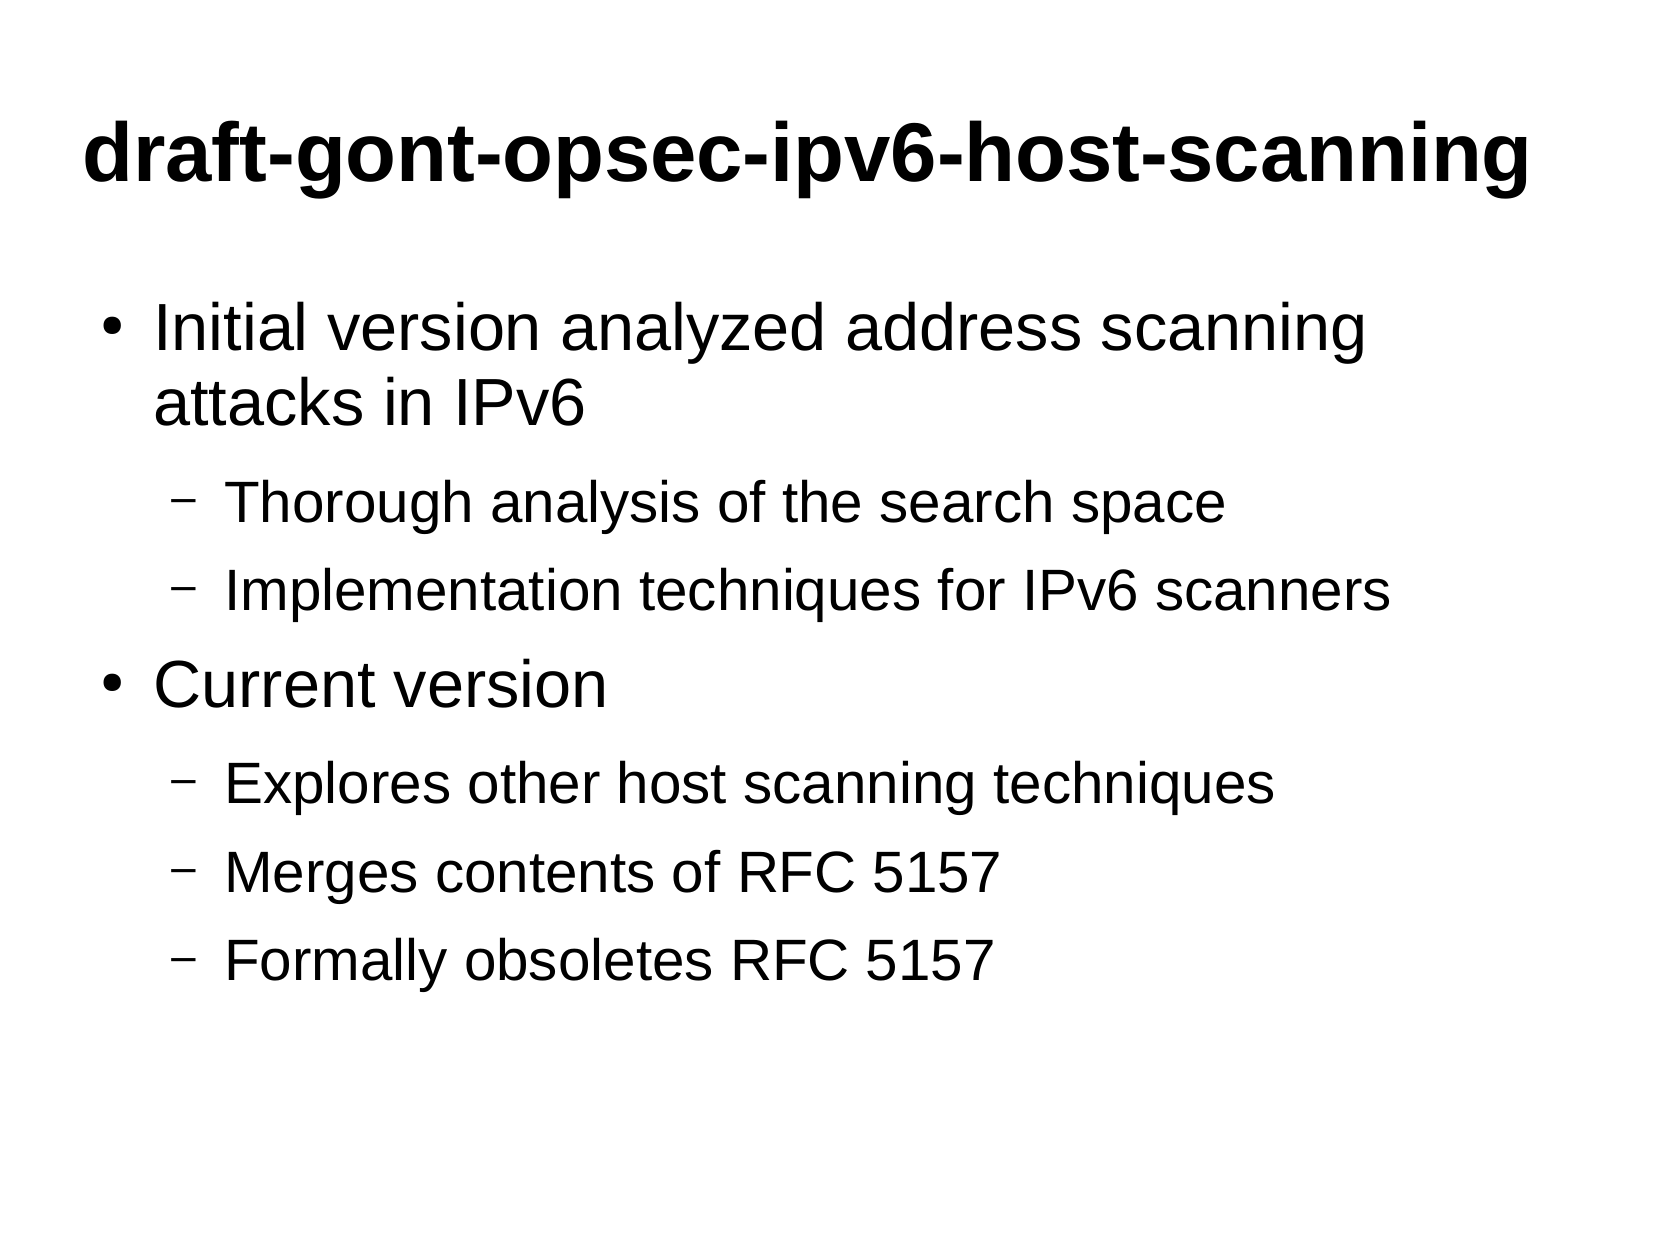

# draft-gont-opsec-ipv6-host-scanning
Initial version analyzed address scanning attacks in IPv6
Thorough analysis of the search space
Implementation techniques for IPv6 scanners
Current version
Explores other host scanning techniques
Merges contents of RFC 5157
Formally obsoletes RFC 5157